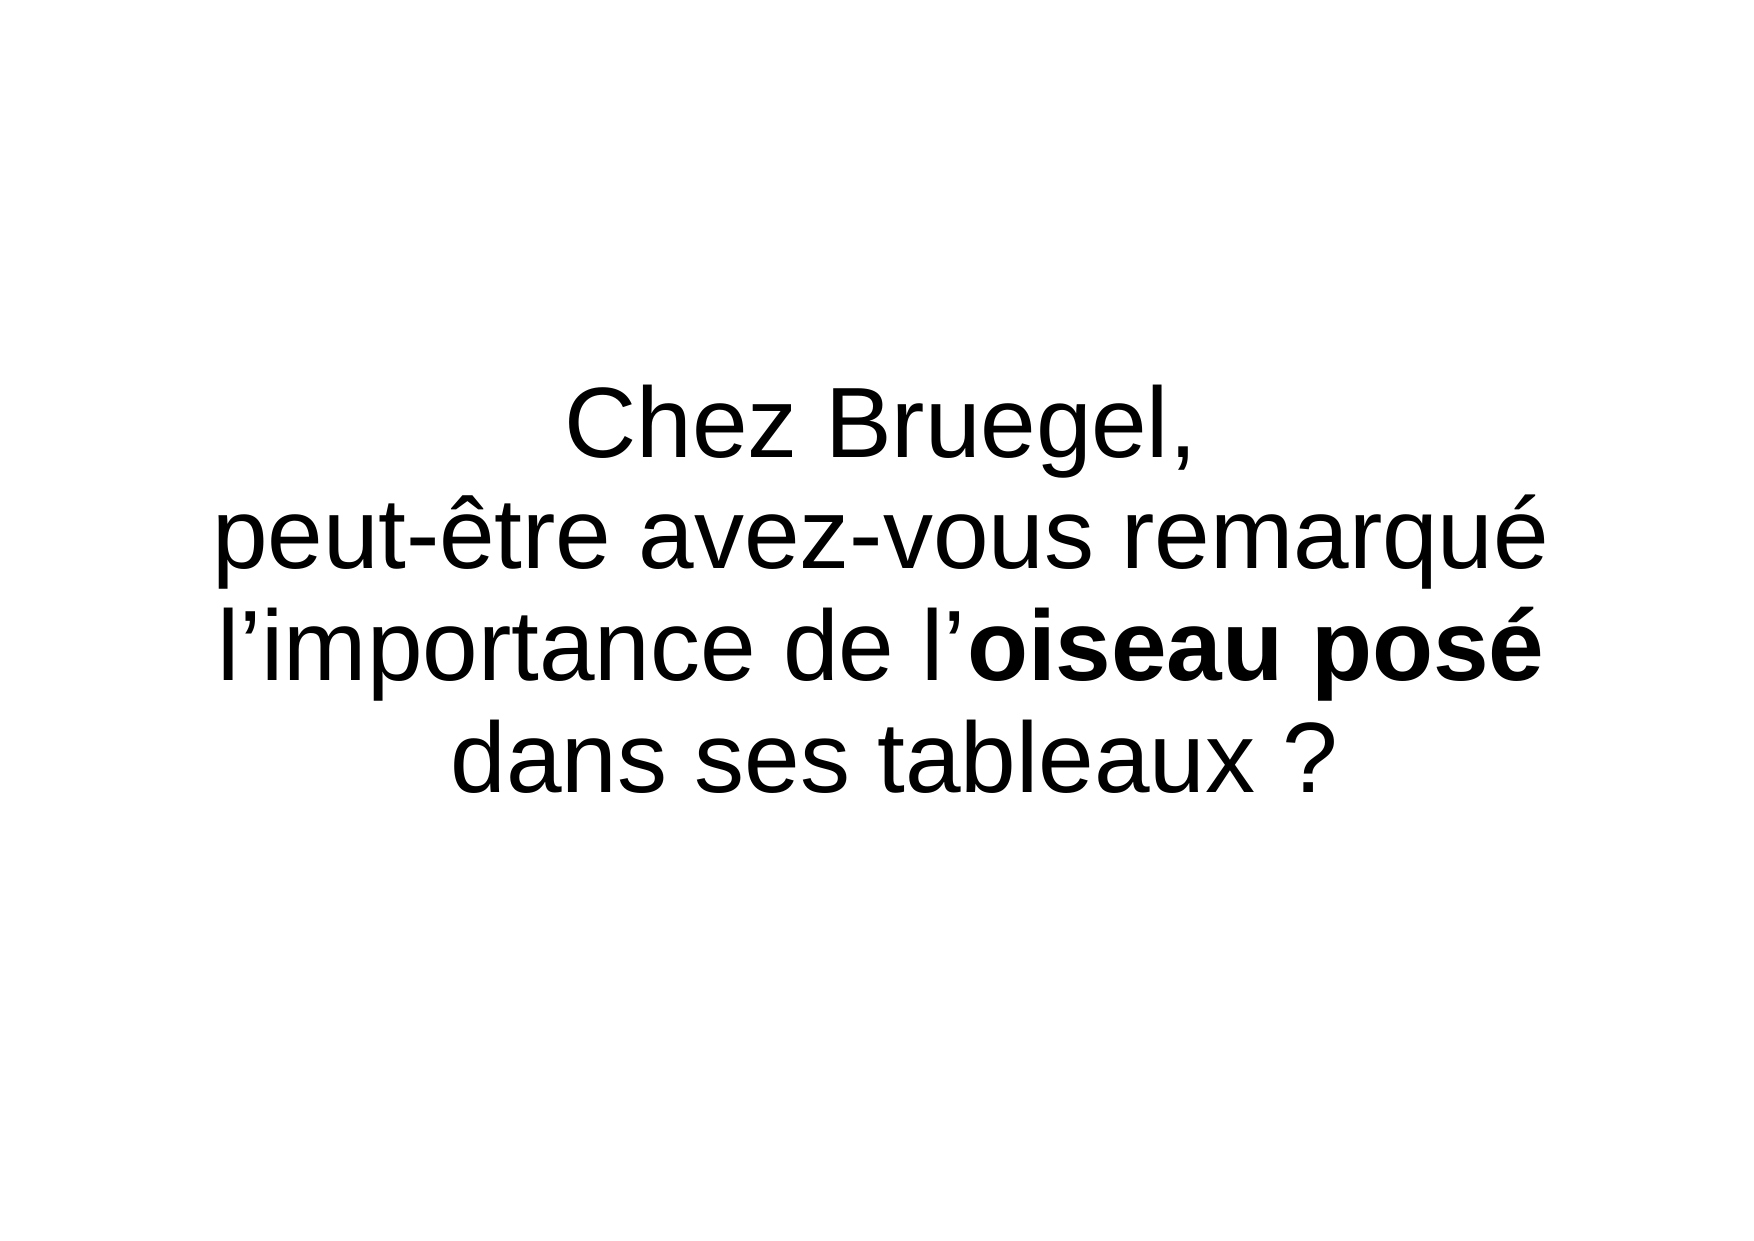

Chez Bruegel,
peut-être avez-vous remarqué
l’importance de l’oiseau posé
dans ses tableaux ?